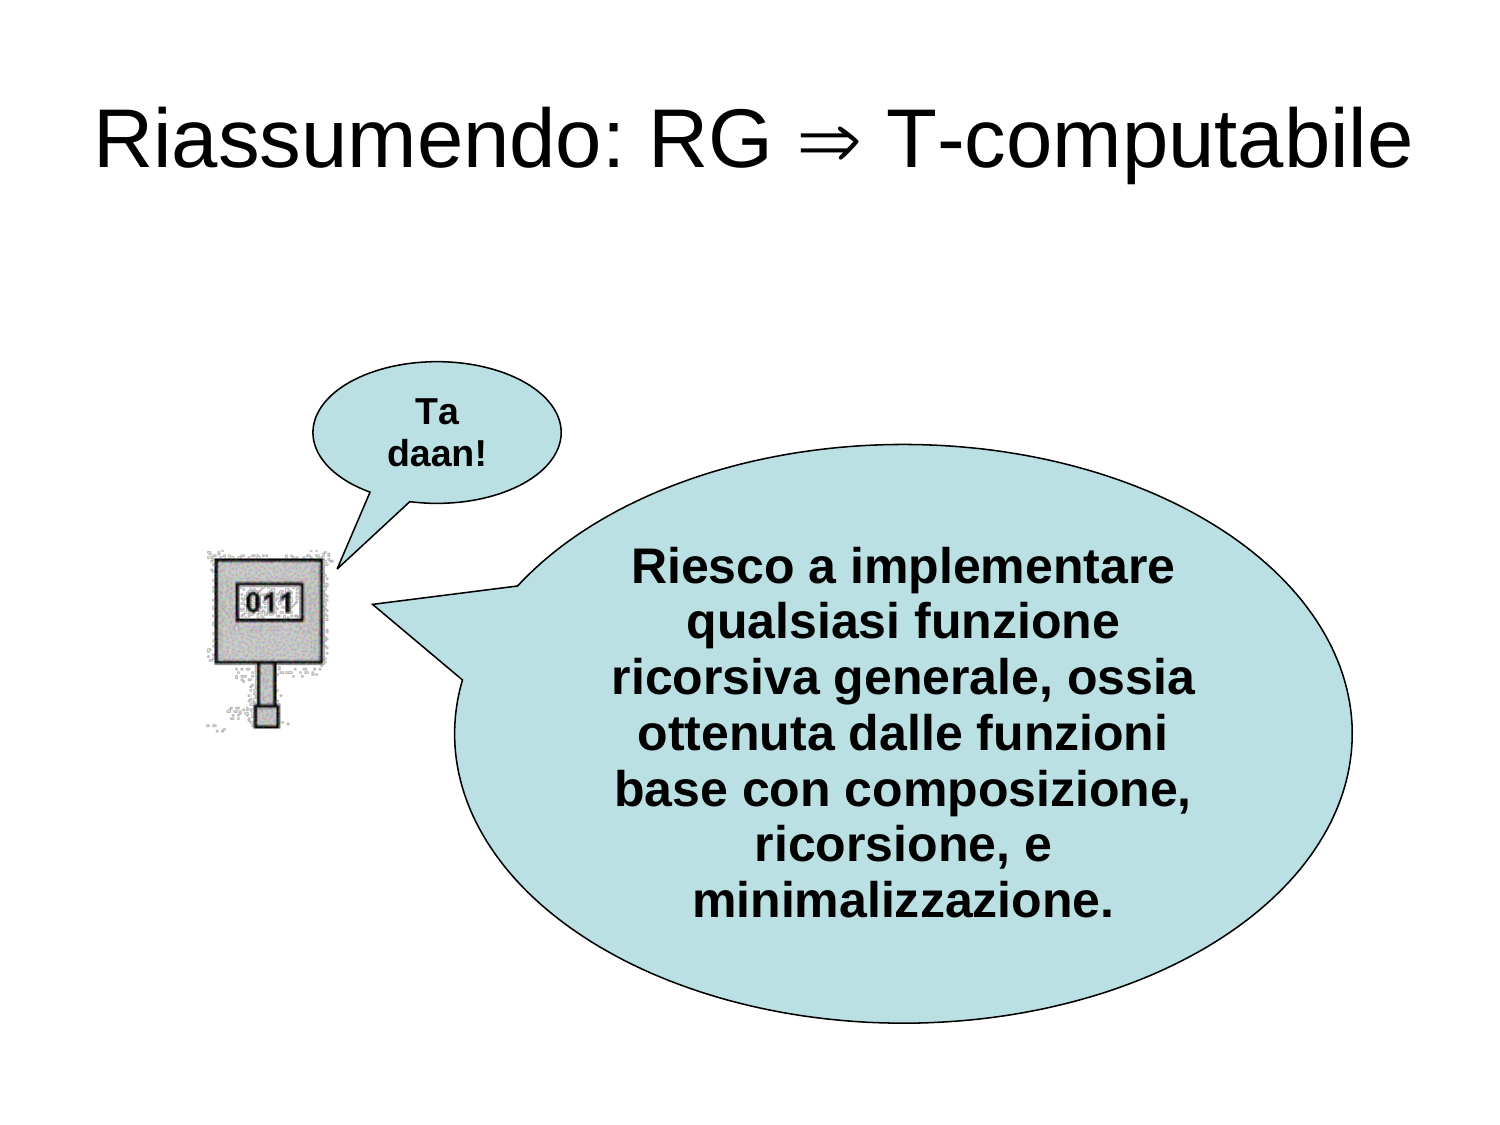

# Riassumendo: RG  T-computabile
Ta
daan!
Riesco a implementare qualsiasi funzione ricorsiva generale, ossia ottenuta dalle funzioni base con composizione, ricorsione, e minimalizzazione.